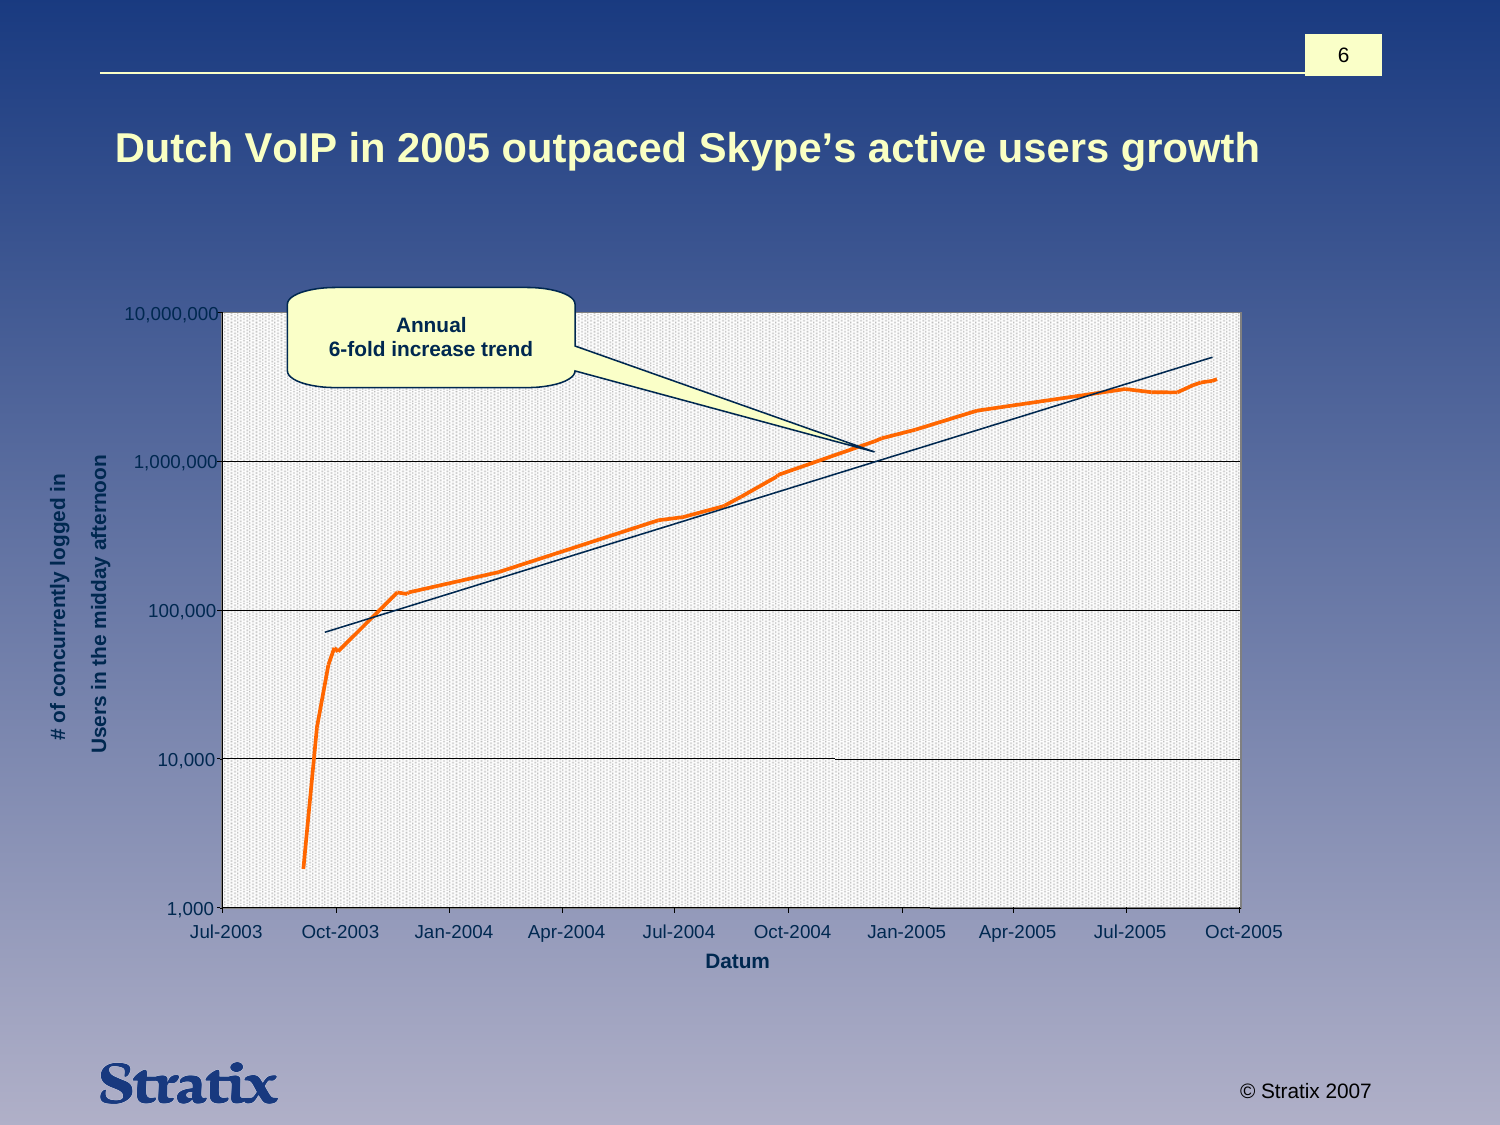

6
# Dutch VoIP in 2005 outpaced Skype’s active users growth
Annual
6-fold increase trend
10,000,000
1,000,000
# of concurrently logged in
Users in the midday afternoon
100,000
10,000
1,000
Jul-2003
Oct-2003
Jan-2004
Apr-2004
Jul-2004
Oct-2004
Jan-2005
Apr-2005
Jul-2005
Oct-2005
Datum